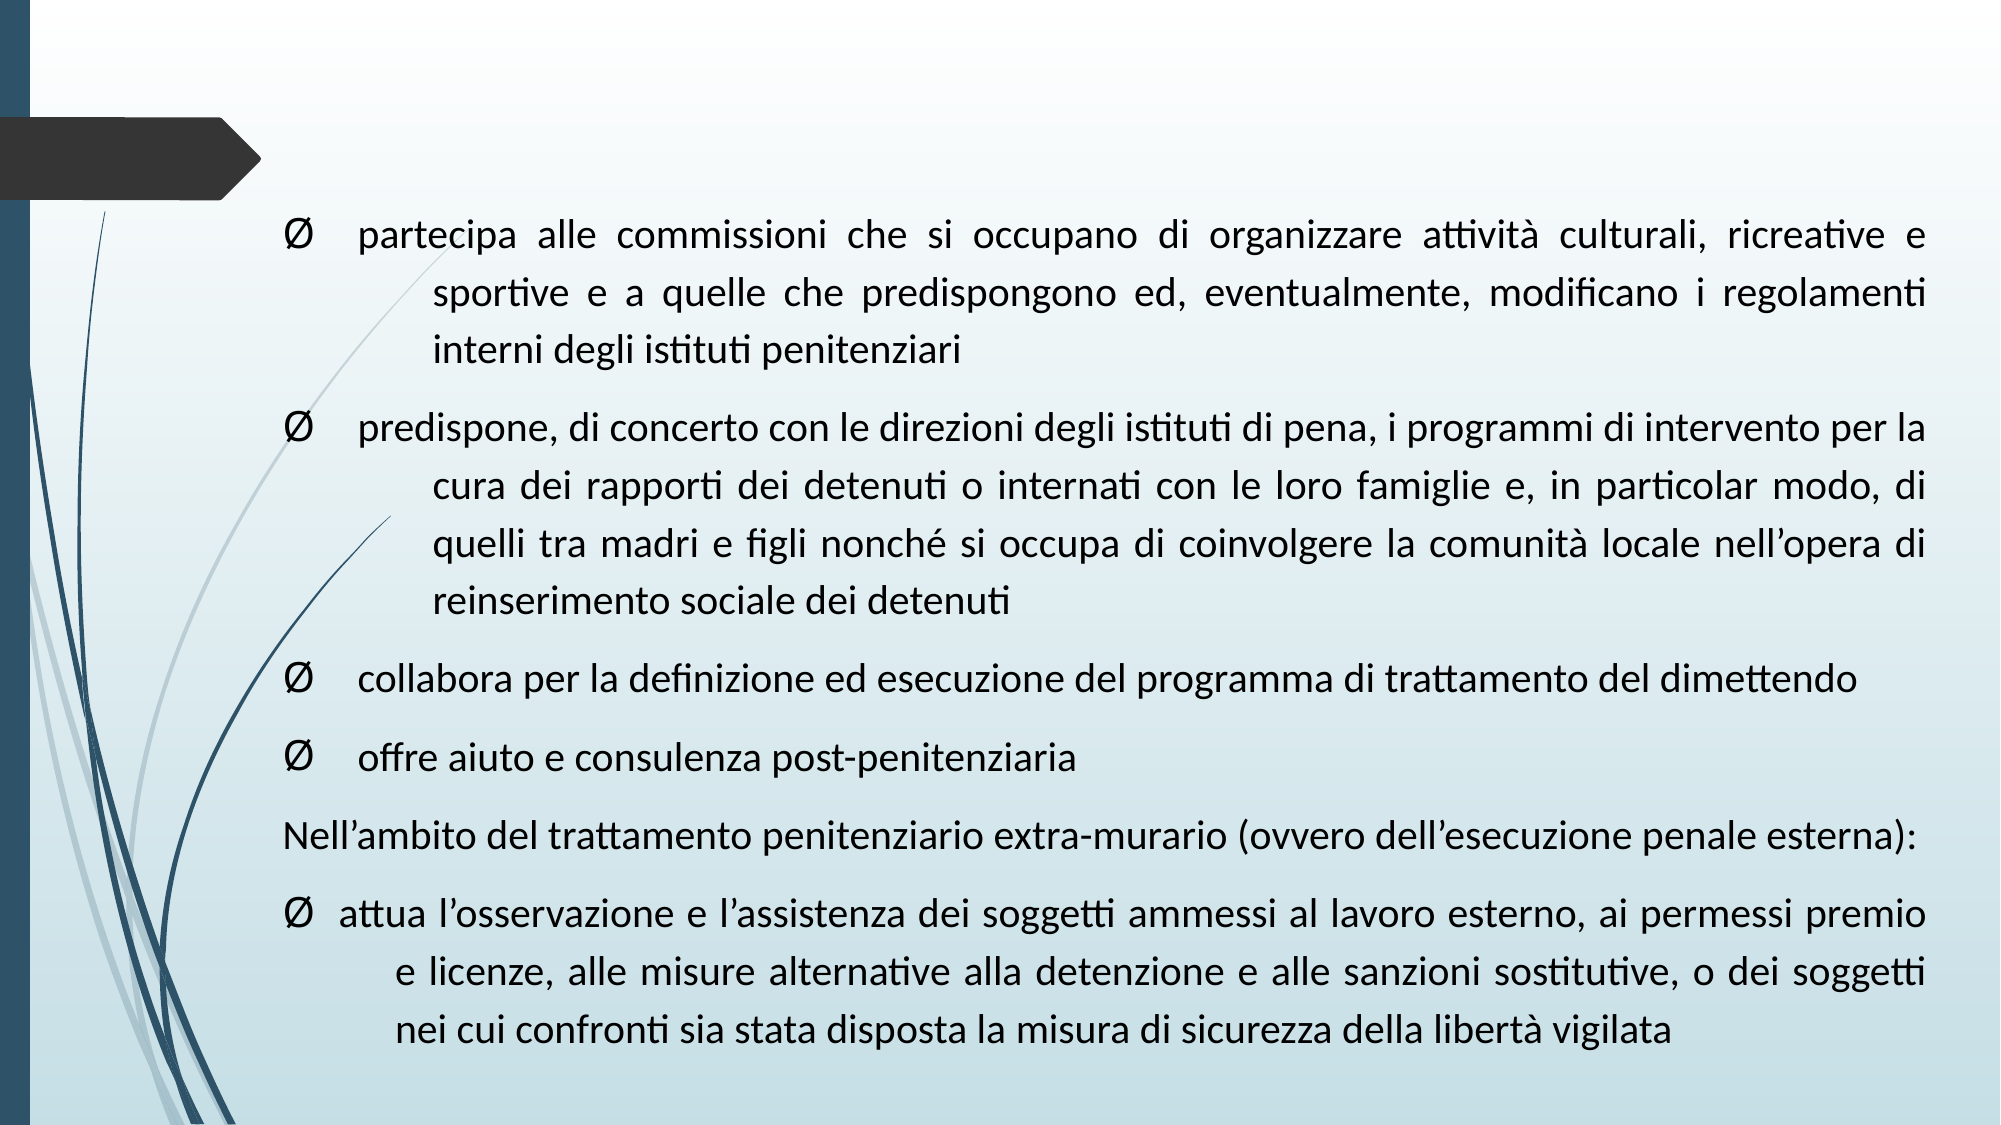

partecipa alle commissioni che si occupano di organizzare attività culturali, ricreative e sportive e a quelle che predispongono ed, eventualmente, modificano i regolamenti interni degli istituti penitenziari
predispone, di concerto con le direzioni degli istituti di pena, i programmi di intervento per la cura dei rapporti dei detenuti o internati con le loro famiglie e, in particolar modo, di quelli tra madri e figli nonché si occupa di coinvolgere la comunità locale nell’opera di reinserimento sociale dei detenuti
collabora per la definizione ed esecuzione del programma di trattamento del dimettendo
offre aiuto e consulenza post-penitenziaria
Nell’ambito del trattamento penitenziario extra-murario (ovvero dell’esecuzione penale esterna):
attua l’osservazione e l’assistenza dei soggetti ammessi al lavoro esterno, ai permessi premio e licenze, alle misure alternative alla detenzione e alle sanzioni sostitutive, o dei soggetti nei cui confronti sia stata disposta la misura di sicurezza della libertà vigilata